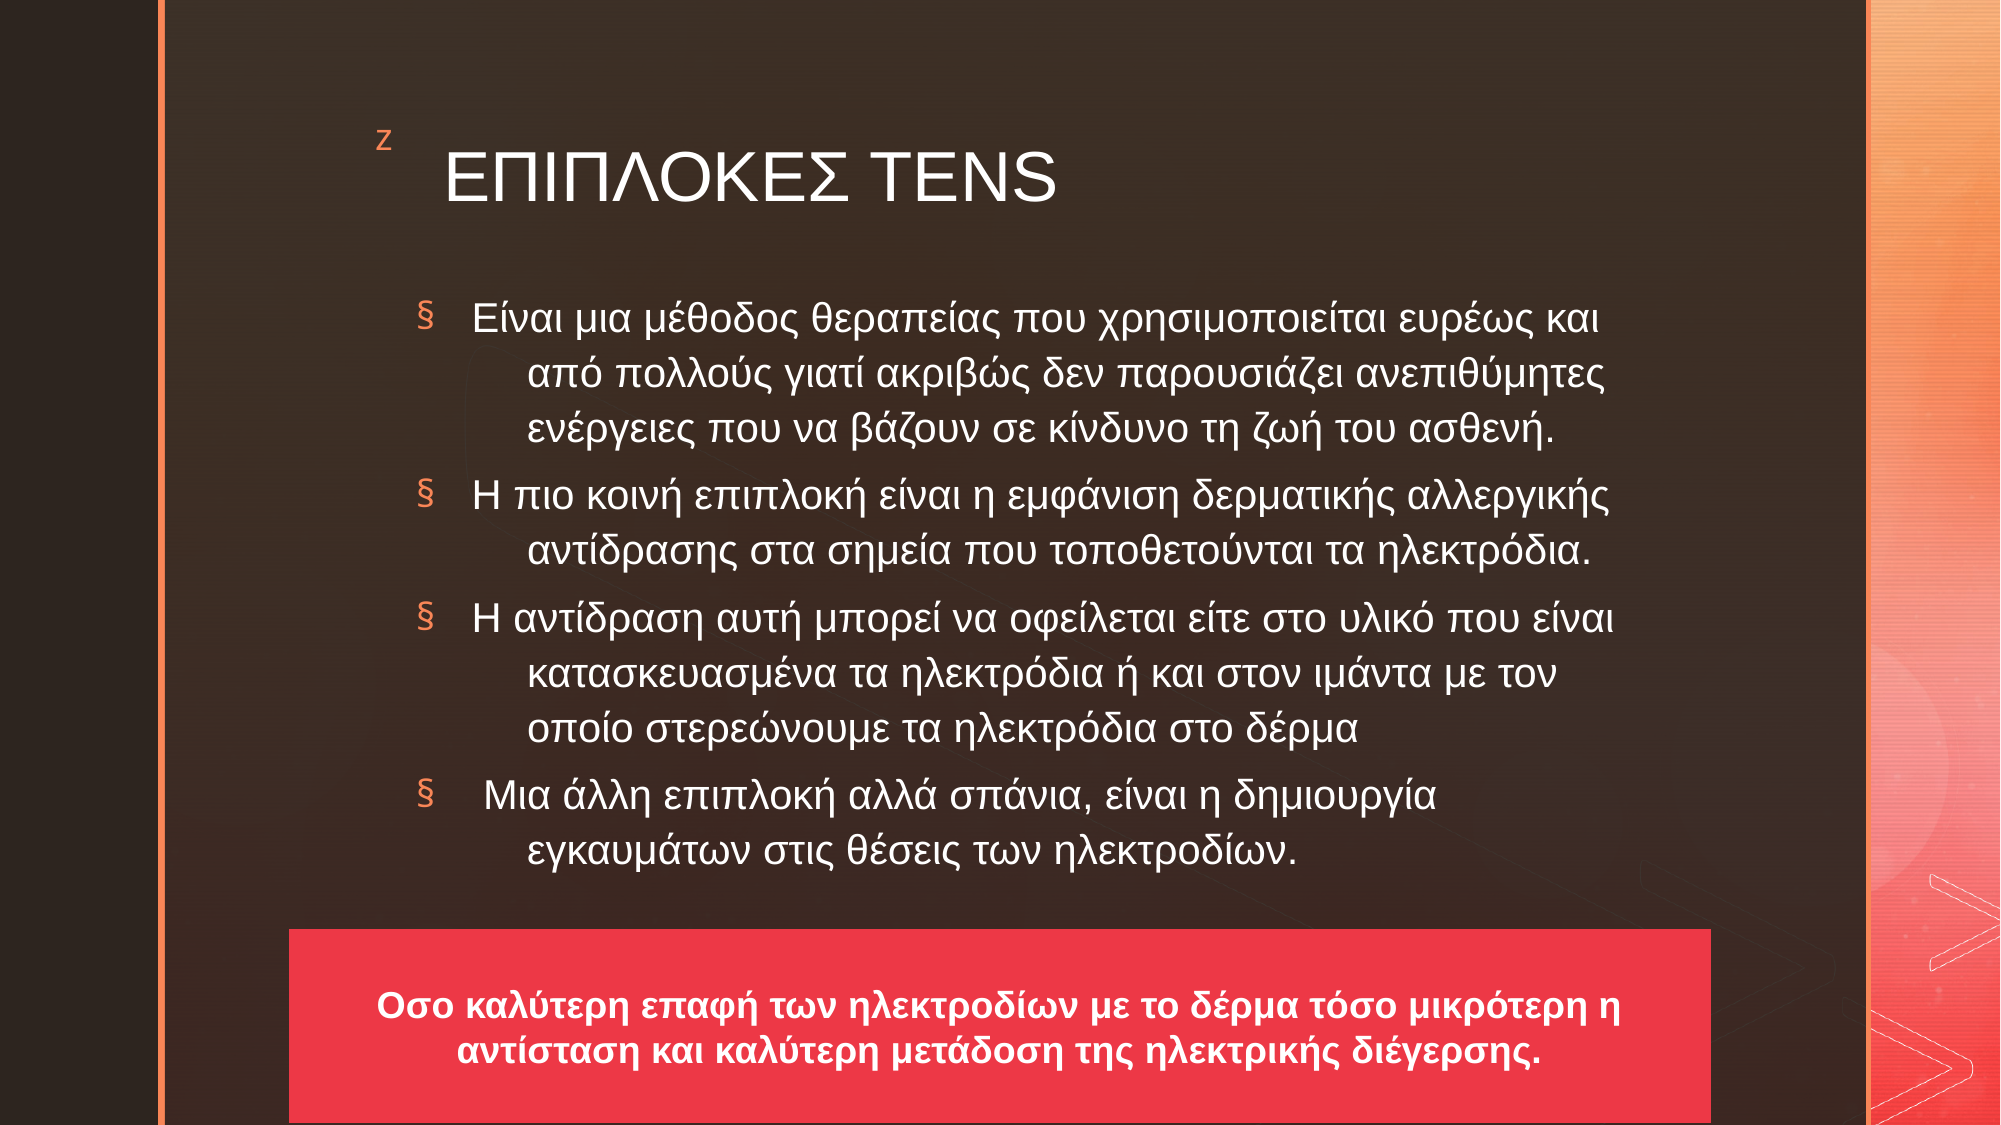

# ΕΠΙΠΛΟΚΕΣ ΤΕΝS
Είναι μια μέθοδος θεραπείας που χρησιμοποιείται ευρέως και από πολλούς γιατί ακριβώς δεν παρουσιάζει ανεπιθύμητες ενέργειες που να βάζουν σε κίνδυνο τη ζωή του ασθενή.
Η πιο κοινή επιπλοκή είναι η εμφάνιση δερματικής αλλεργικής αντίδρασης στα σημεία που τοποθετούνται τα ηλεκτρόδια.
Η αντίδραση αυτή μπορεί να οφείλεται είτε στο υλικό που είναι κατασκευασμένα τα ηλεκτρόδια ή και στον ιμάντα με τον οποίο στερεώνουμε τα ηλεκτρόδια στο δέρμα
 Μια άλλη επιπλοκή αλλά σπάνια, είναι η δημιουργία εγκαυμάτων στις θέσεις των ηλεκτροδίων.
Οσο καλύτερη επαφή των ηλεκτροδίων με το δέρμα τόσο μικρότερη η αντίσταση και καλύτερη μετάδοση της ηλεκτρικής διέγερσης.